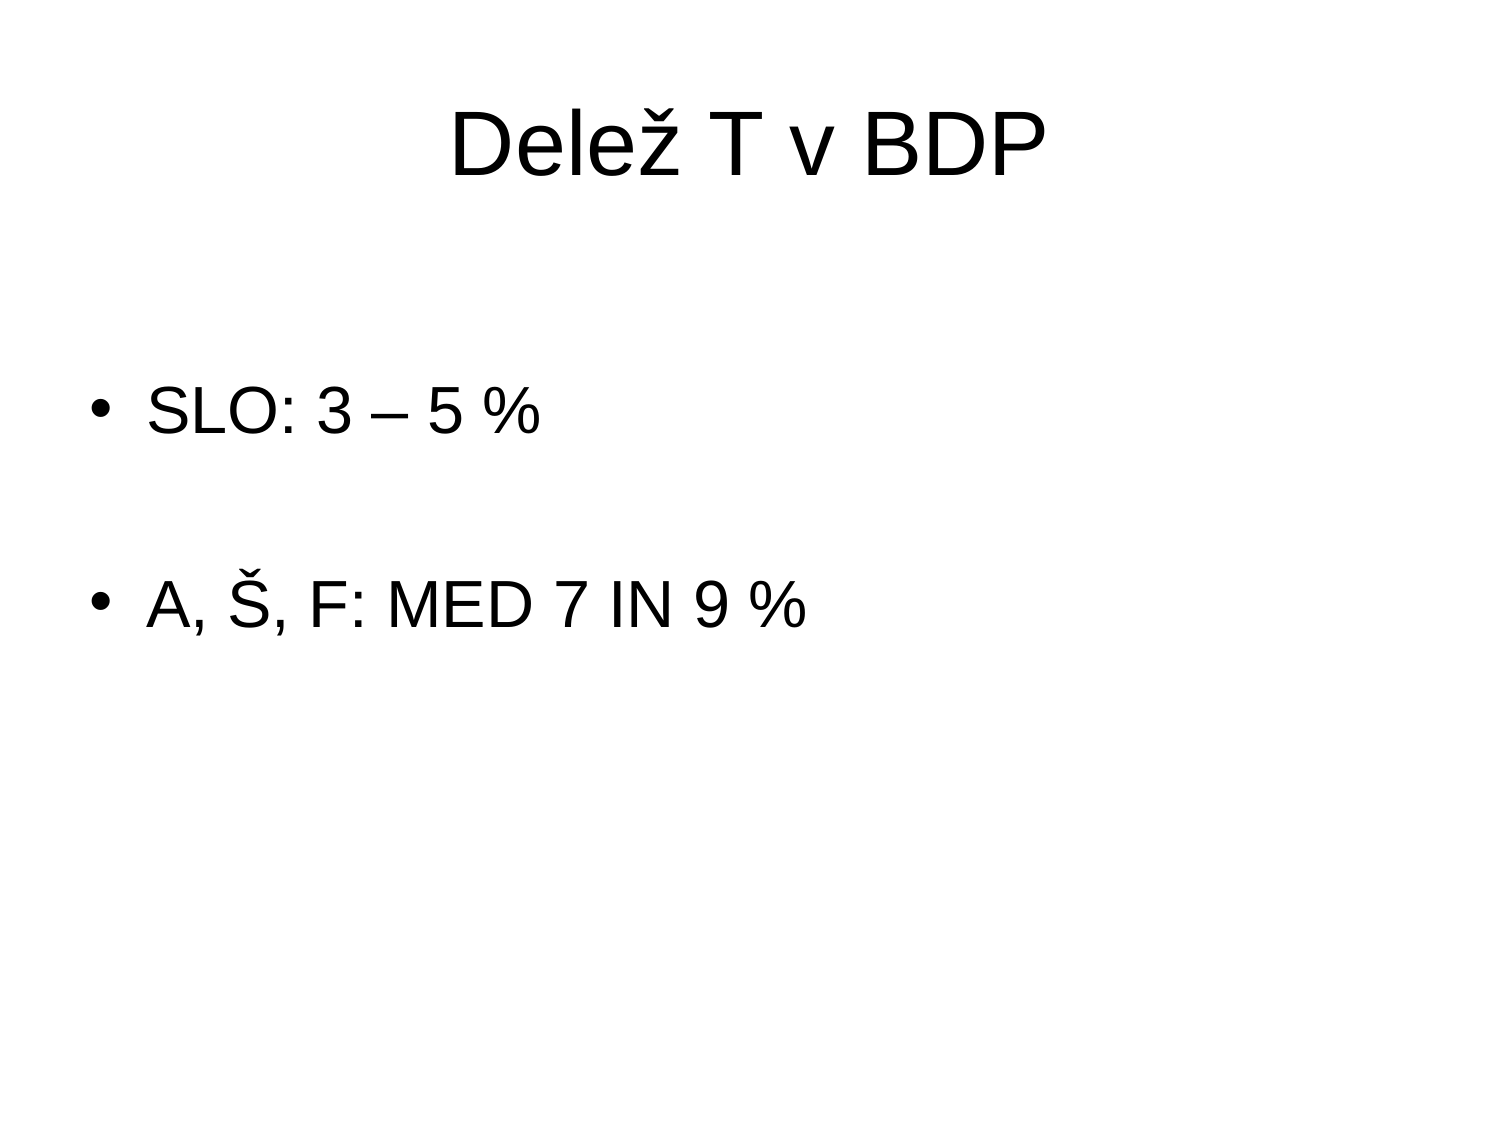

# Delež T v BDP
SLO: 3 – 5 %
A, Š, F: MED 7 IN 9 %